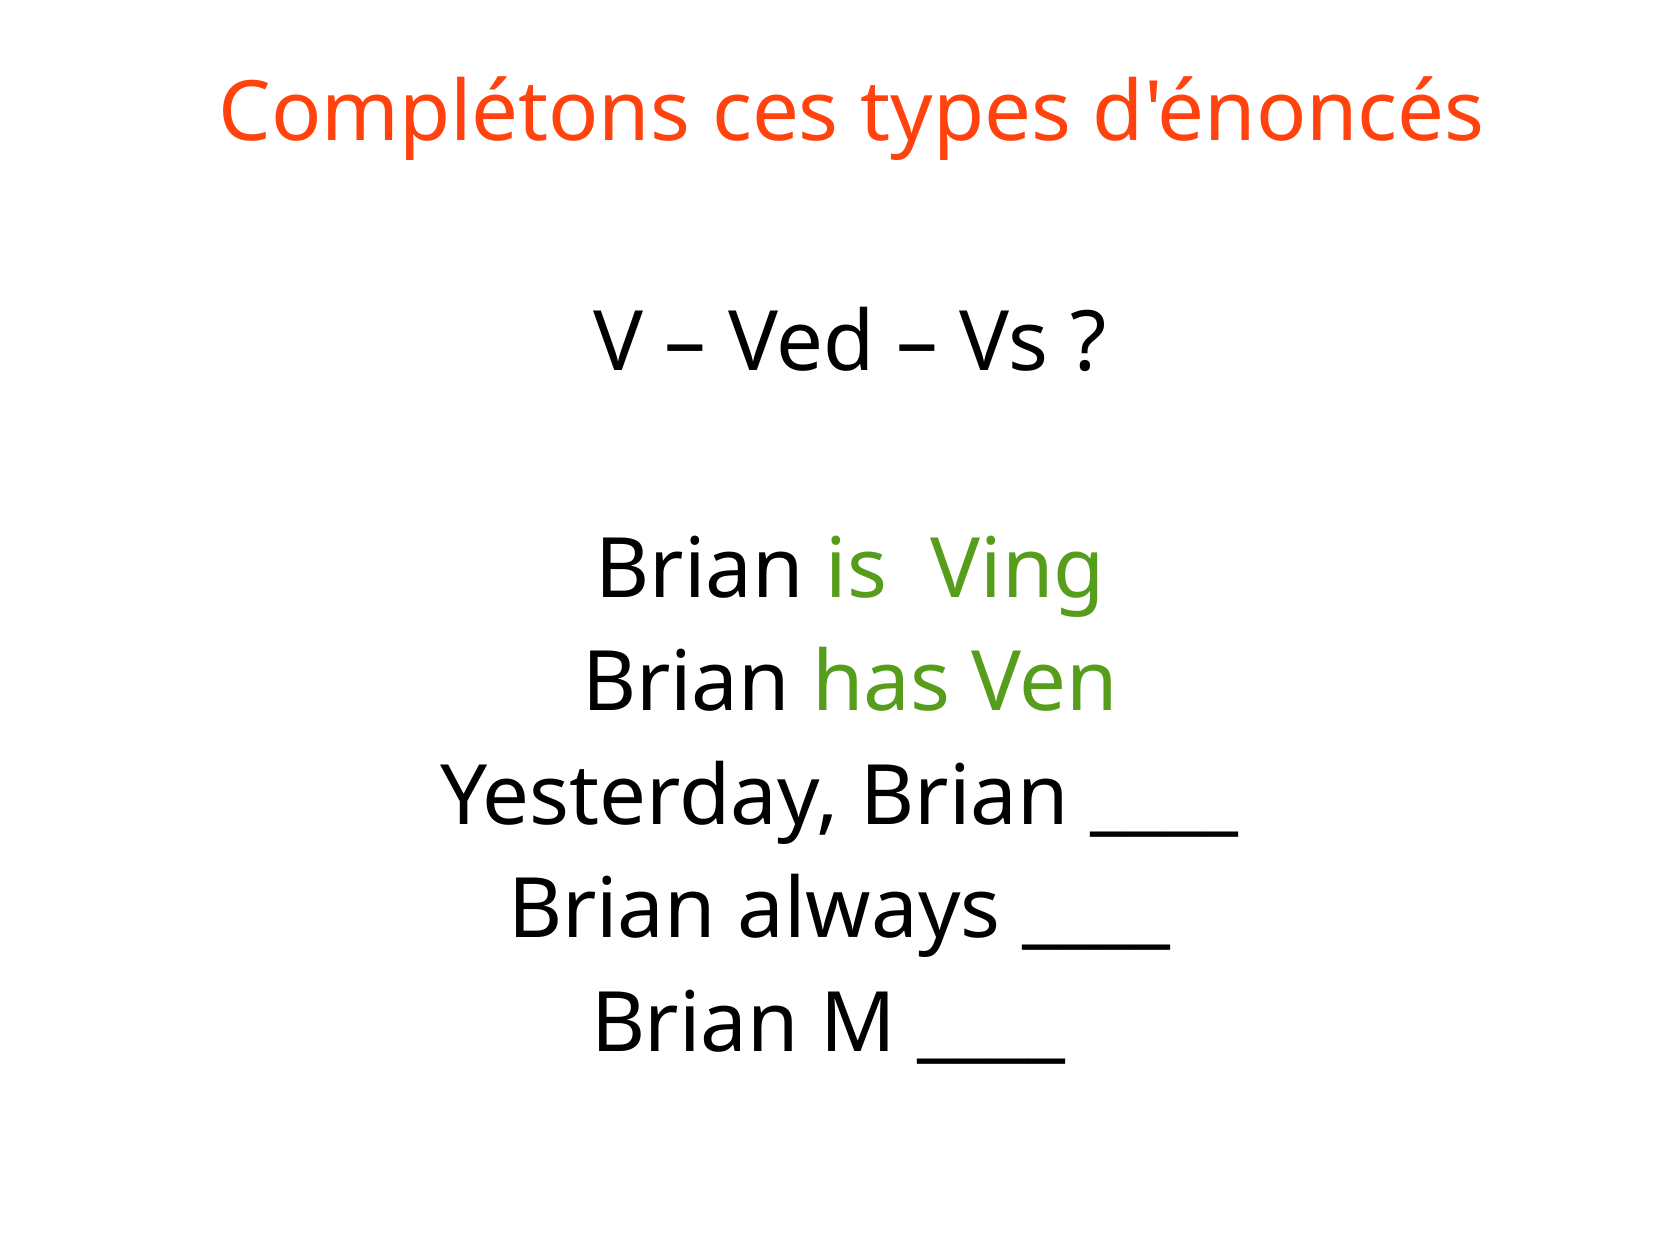

Complétons ces types d'énoncés
V – Ved – Vs ?
Brian is Ving
Brian has Ven
Yesterday, Brian ____
Brian always ____
Brian M ____